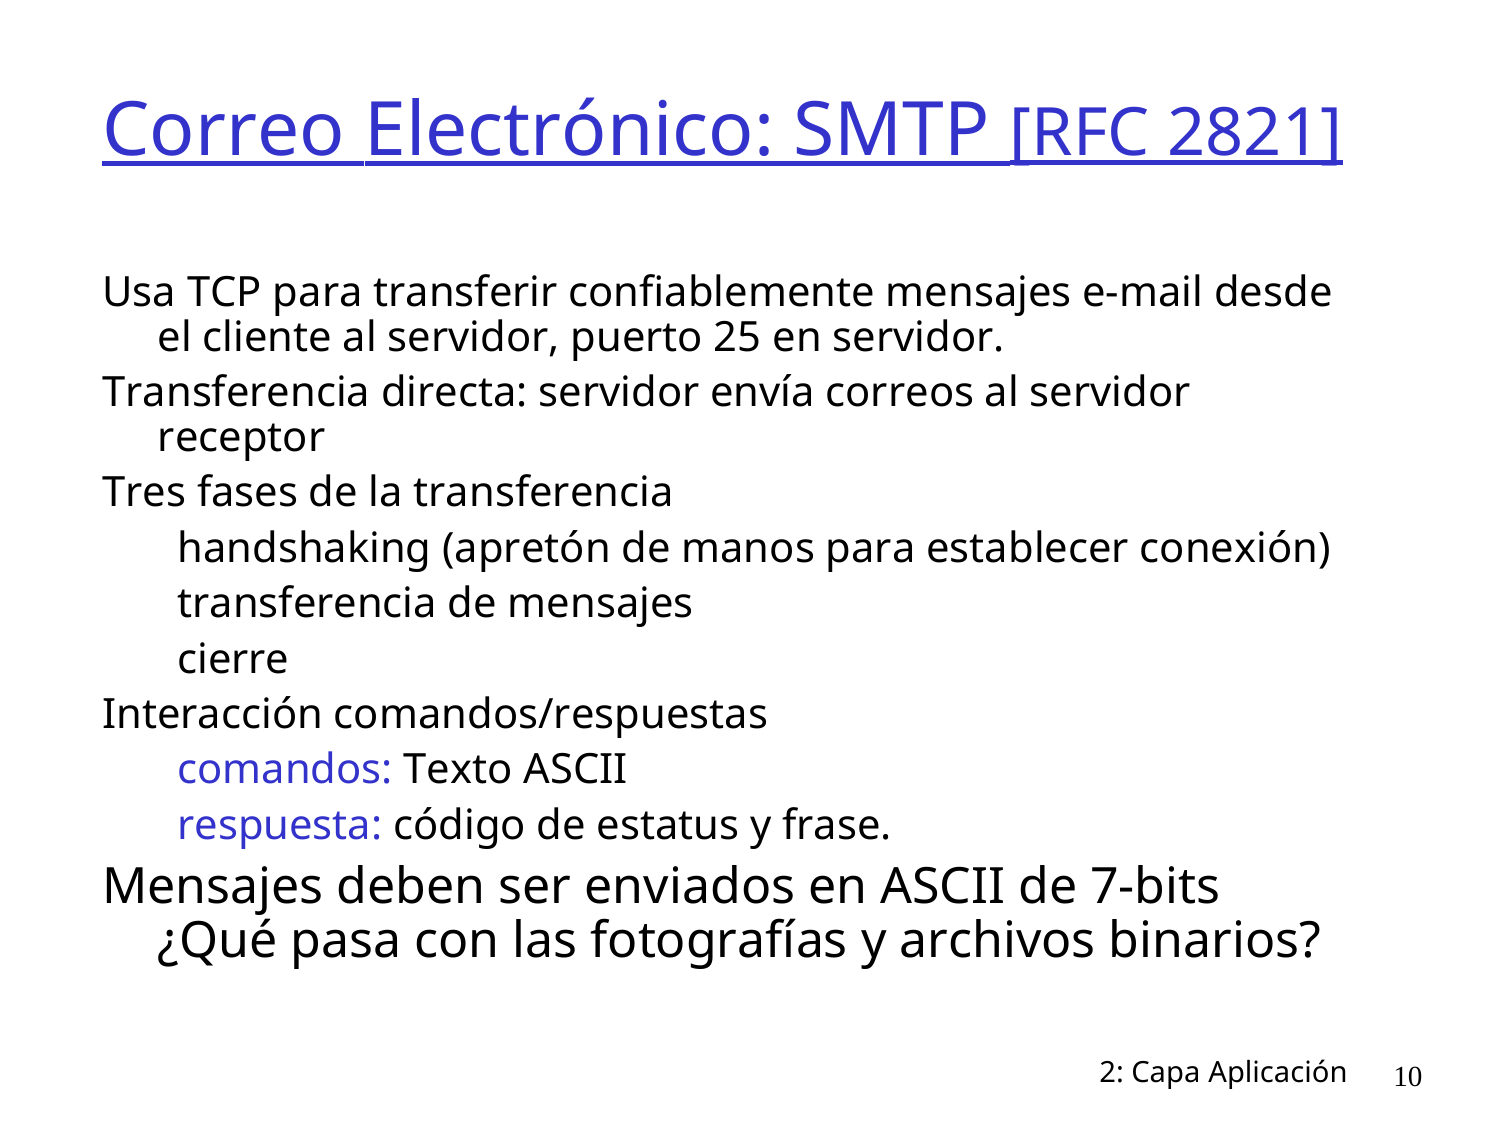

Correo Electrónico: SMTP [RFC 2821]
Usa TCP para transferir confiablemente mensajes e-mail desde el cliente al servidor, puerto 25 en servidor.
Transferencia directa: servidor envía correos al servidor receptor
Tres fases de la transferencia
handshaking (apretón de manos para establecer conexión)‏
transferencia de mensajes
cierre
Interacción comandos/respuestas
comandos: Texto ASCII
respuesta: código de estatus y frase.
Mensajes deben ser enviados en ASCII de 7-bits
¿Qué pasa con las fotografías y archivos binarios?